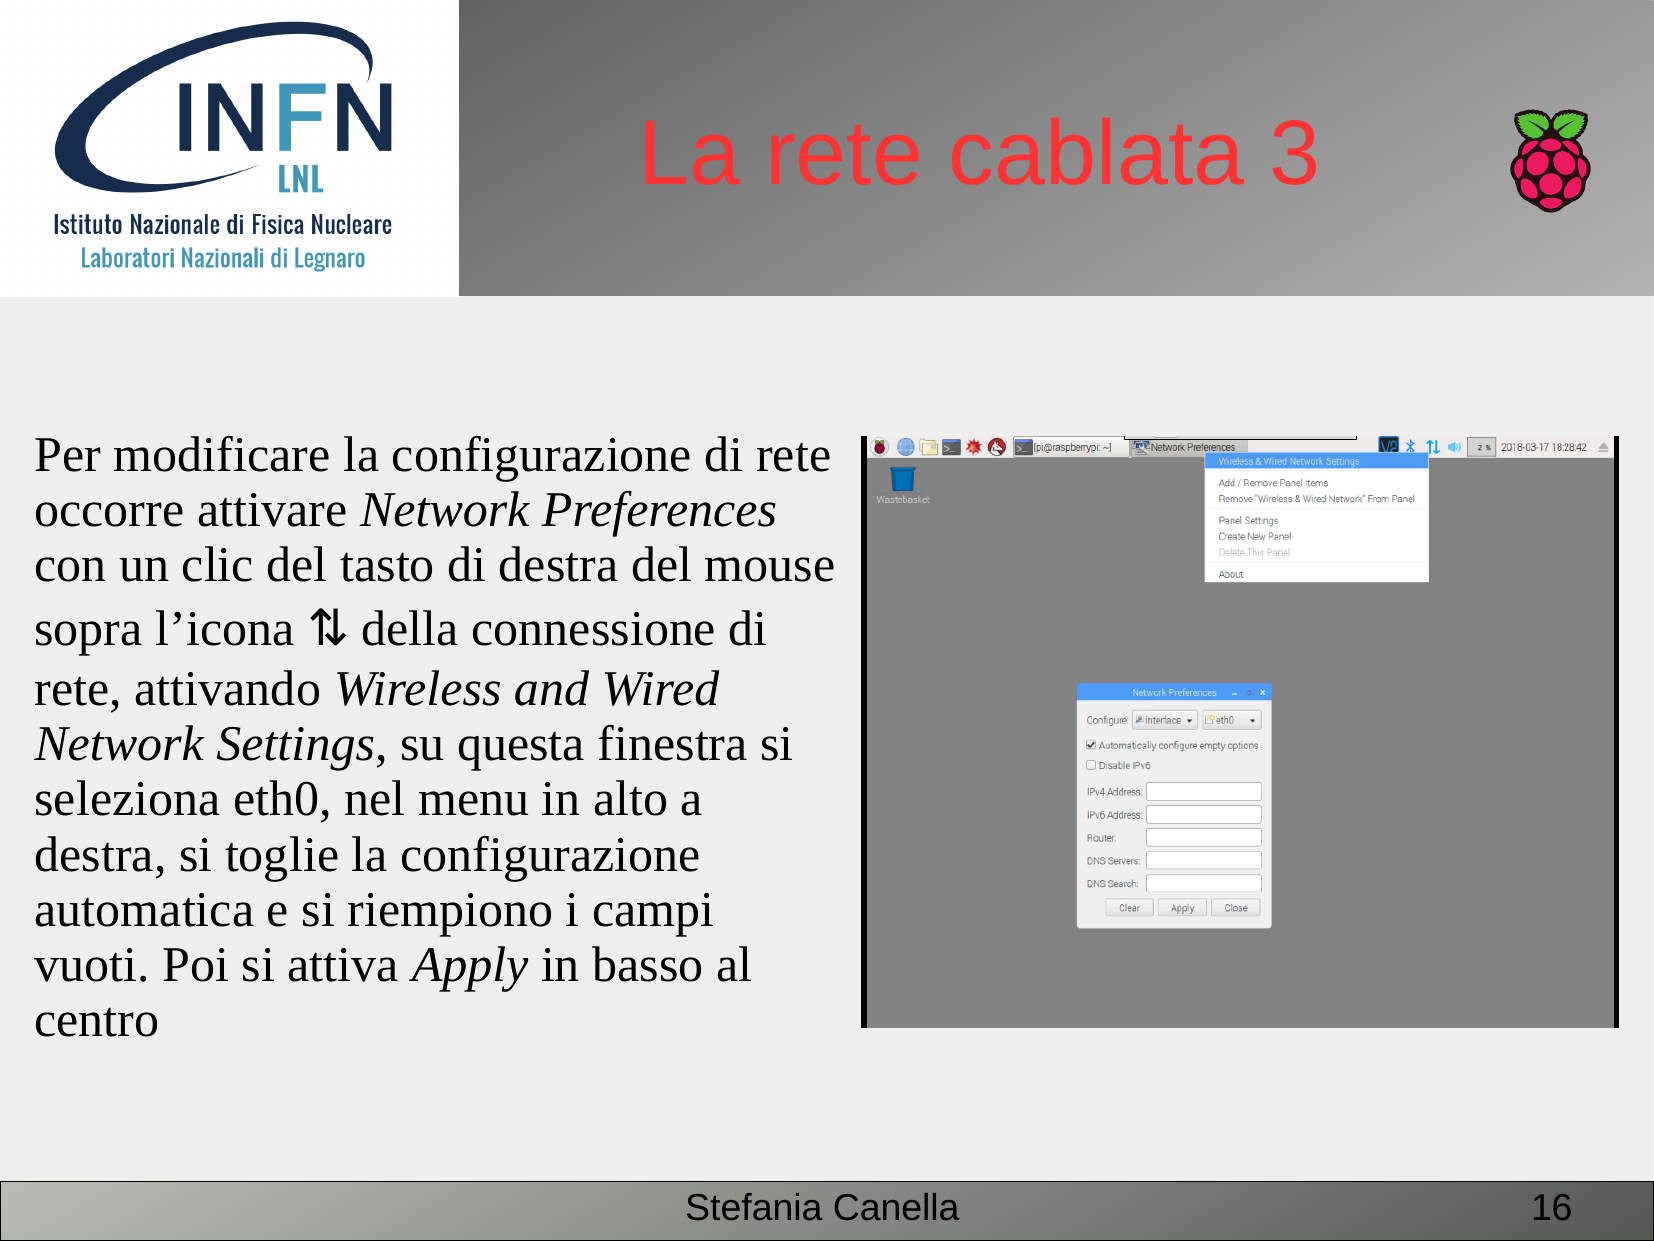

# La rete cablata 3
Per modificare la configurazione di rete occorre attivare Network Preferences con un clic del tasto di destra del mouse sopra l’icona ⇅ della connessione di rete, attivando Wireless and Wired Network Settings, su questa finestra si seleziona eth0, nel menu in alto a destra, si toglie la configurazione automatica e si riempiono i campi vuoti. Poi si attiva Apply in basso al centro
Stefania Canella